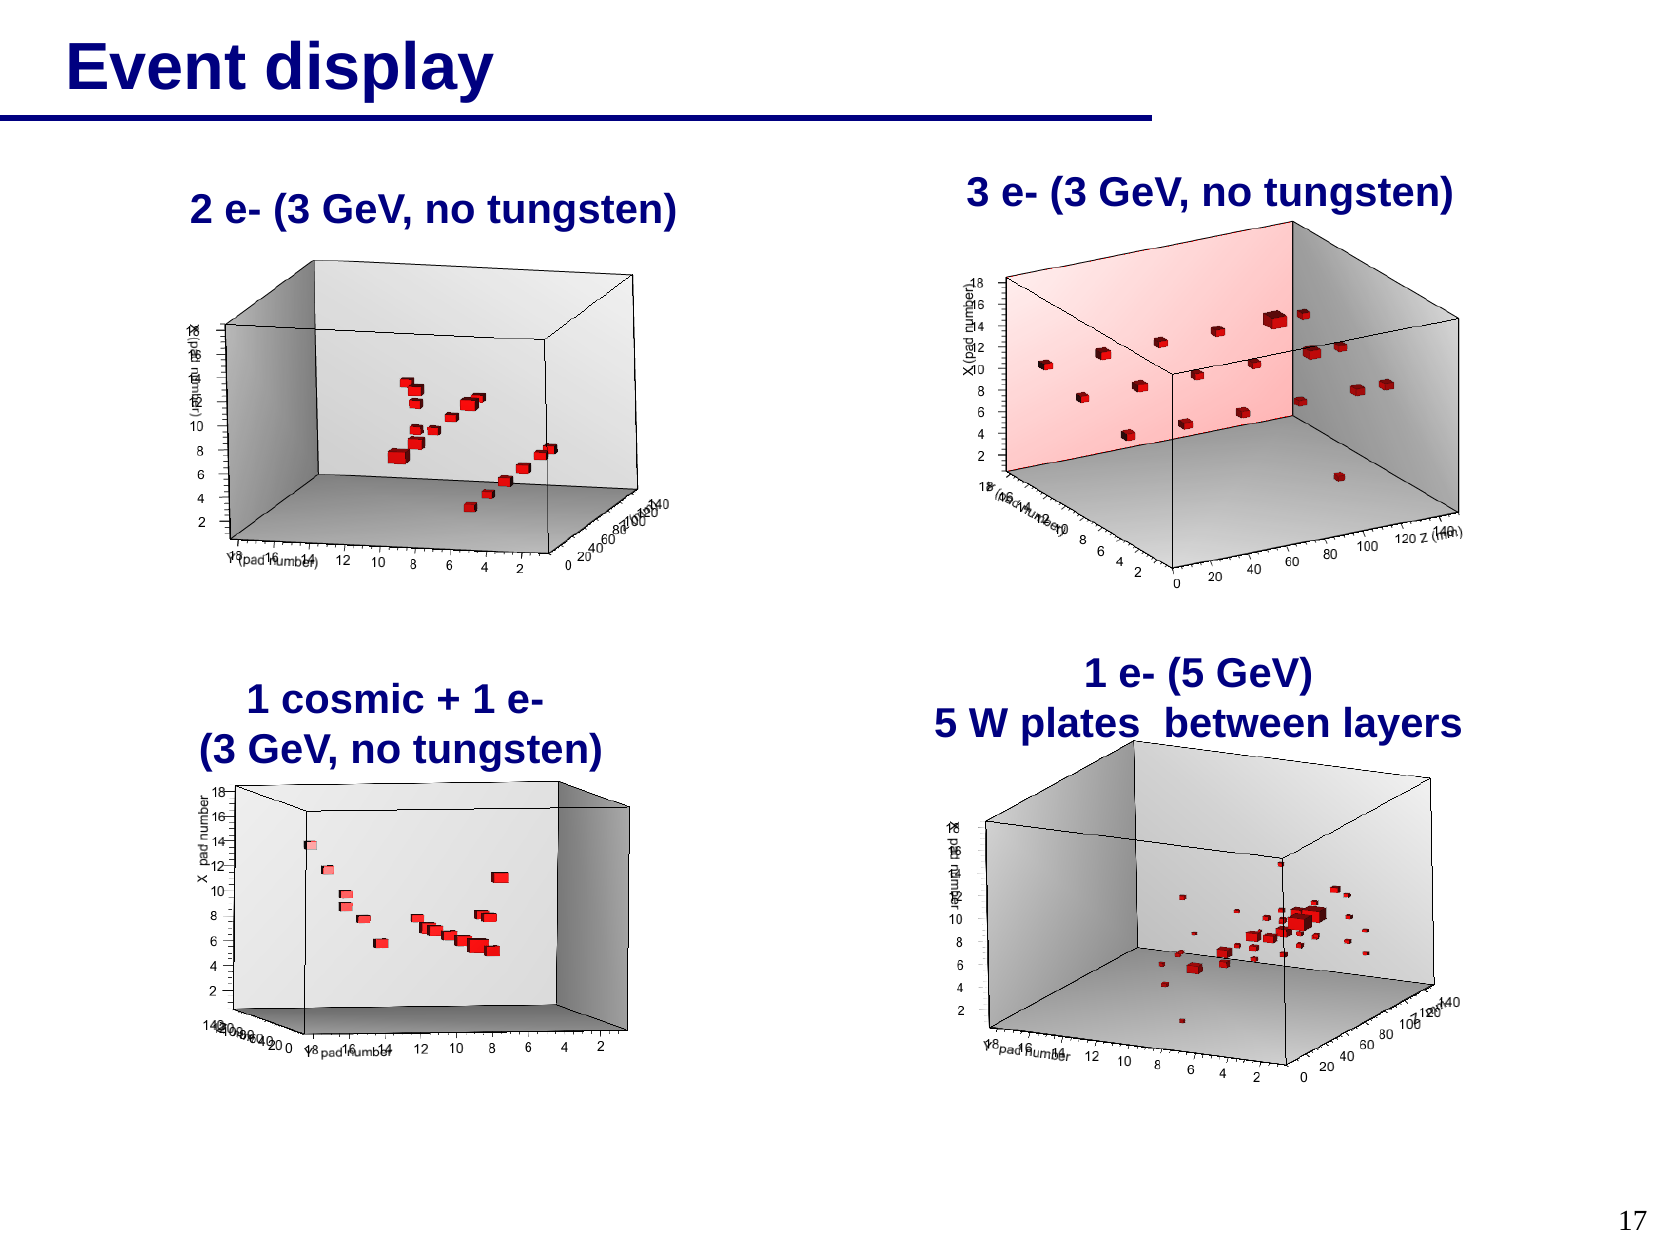

# Event display
3 e- (3 GeV, no tungsten)
2 e- (3 GeV, no tungsten)
1 e- (5 GeV)
 5 W plates between layers
1 cosmic + 1 e-
(3 GeV, no tungsten)
17